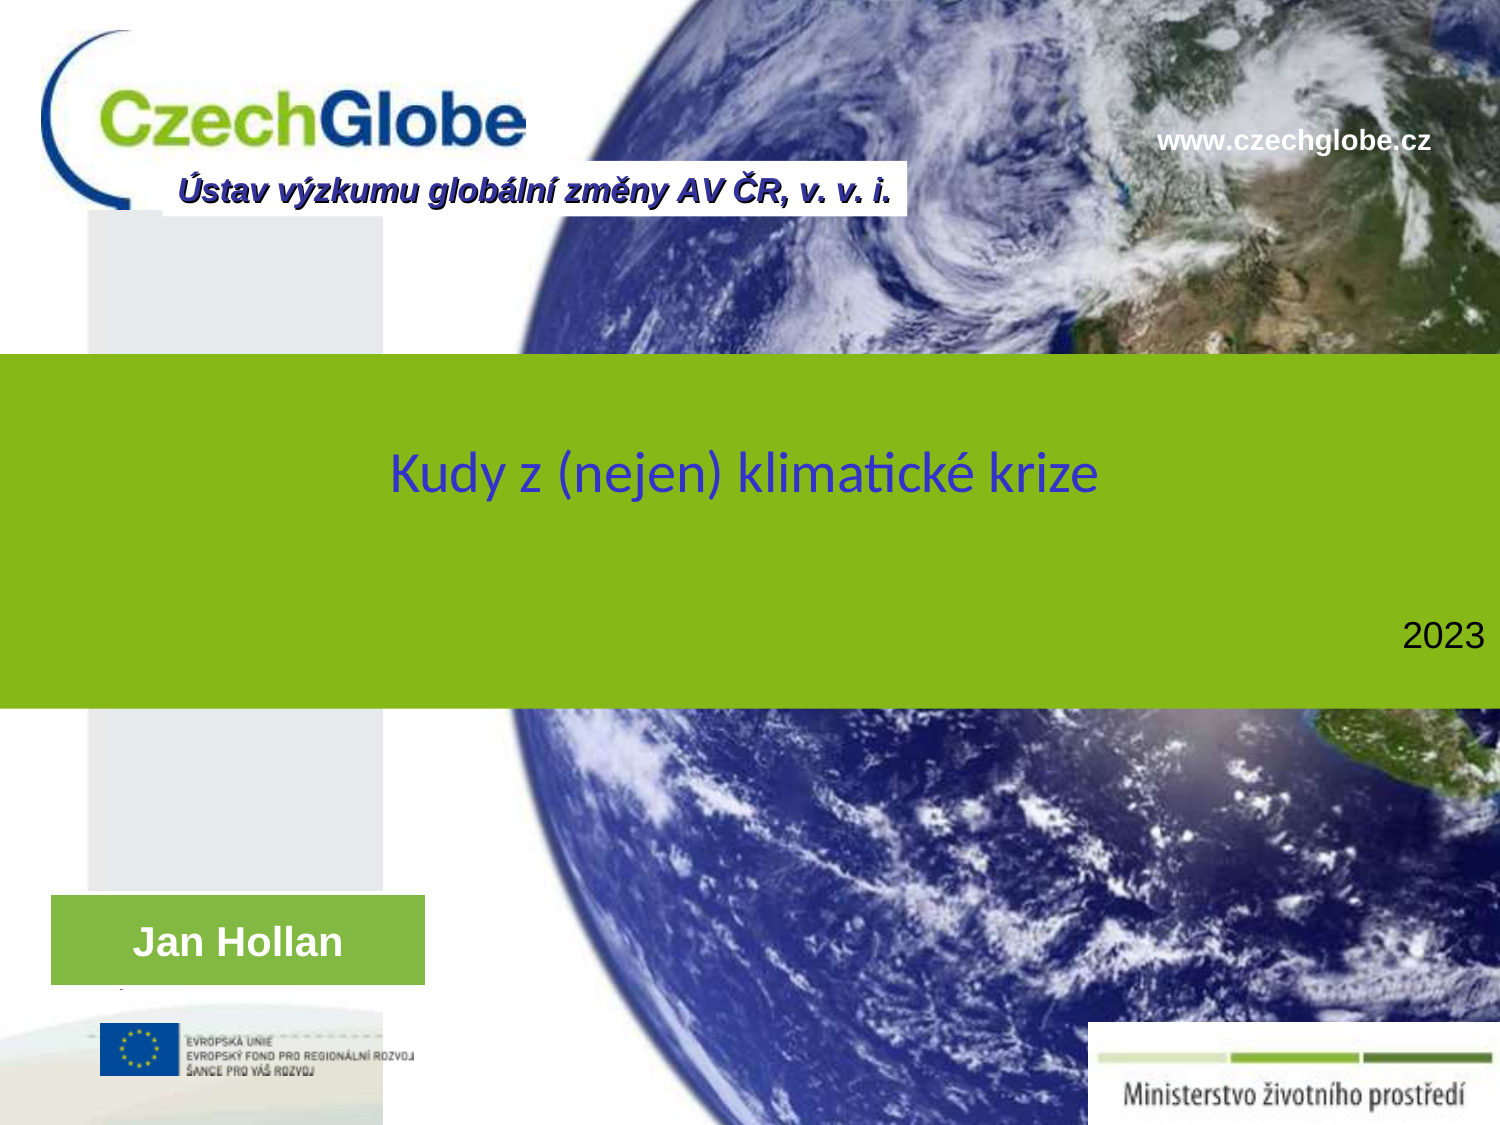

www.czechglobe.cz
Ústav výzkumu globální změny AV ČR, v. v. i.
# Kudy z (nejen) klimatické krize
 2023
Jan Hollan